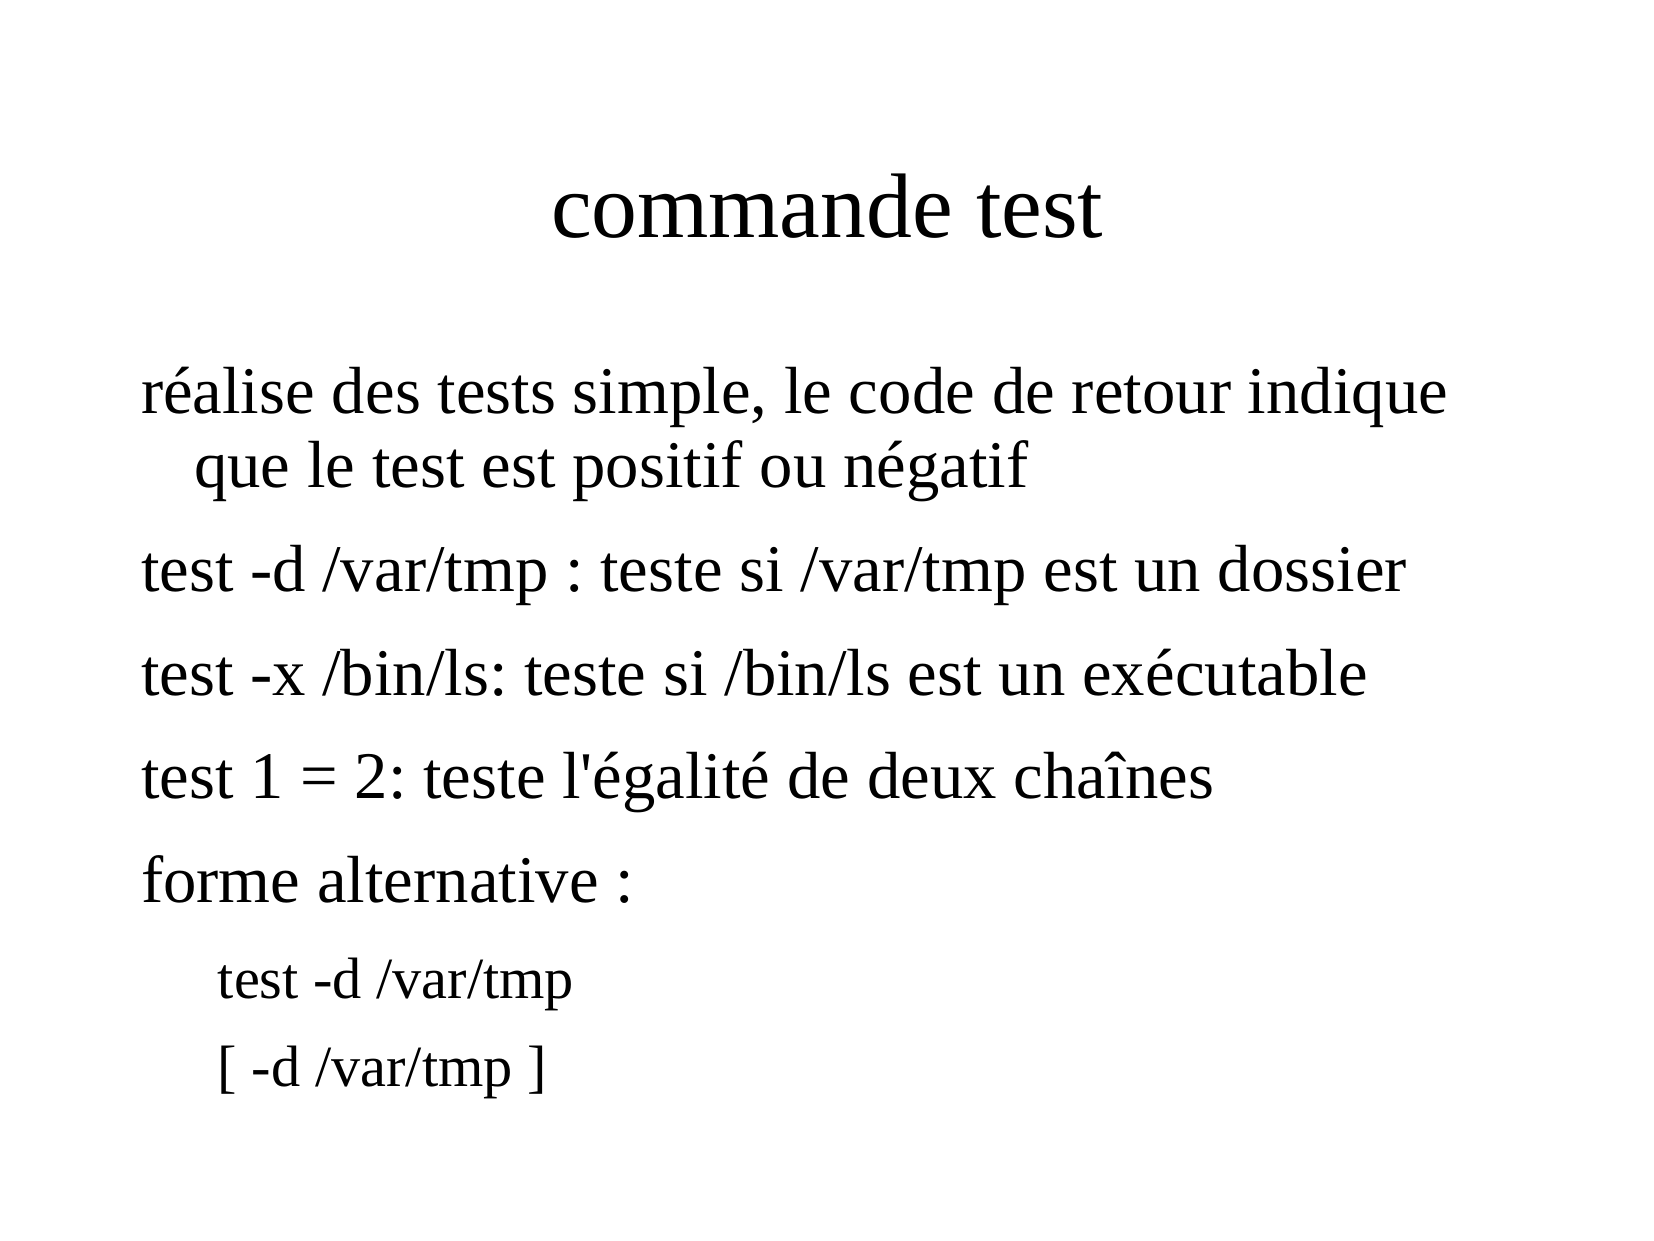

# commande test
réalise des tests simple, le code de retour indique que le test est positif ou négatif
test -d /var/tmp : teste si /var/tmp est un dossier
test -x /bin/ls: teste si /bin/ls est un exécutable
test 1 = 2: teste l'égalité de deux chaînes
forme alternative :
test -d /var/tmp
[ -d /var/tmp ]